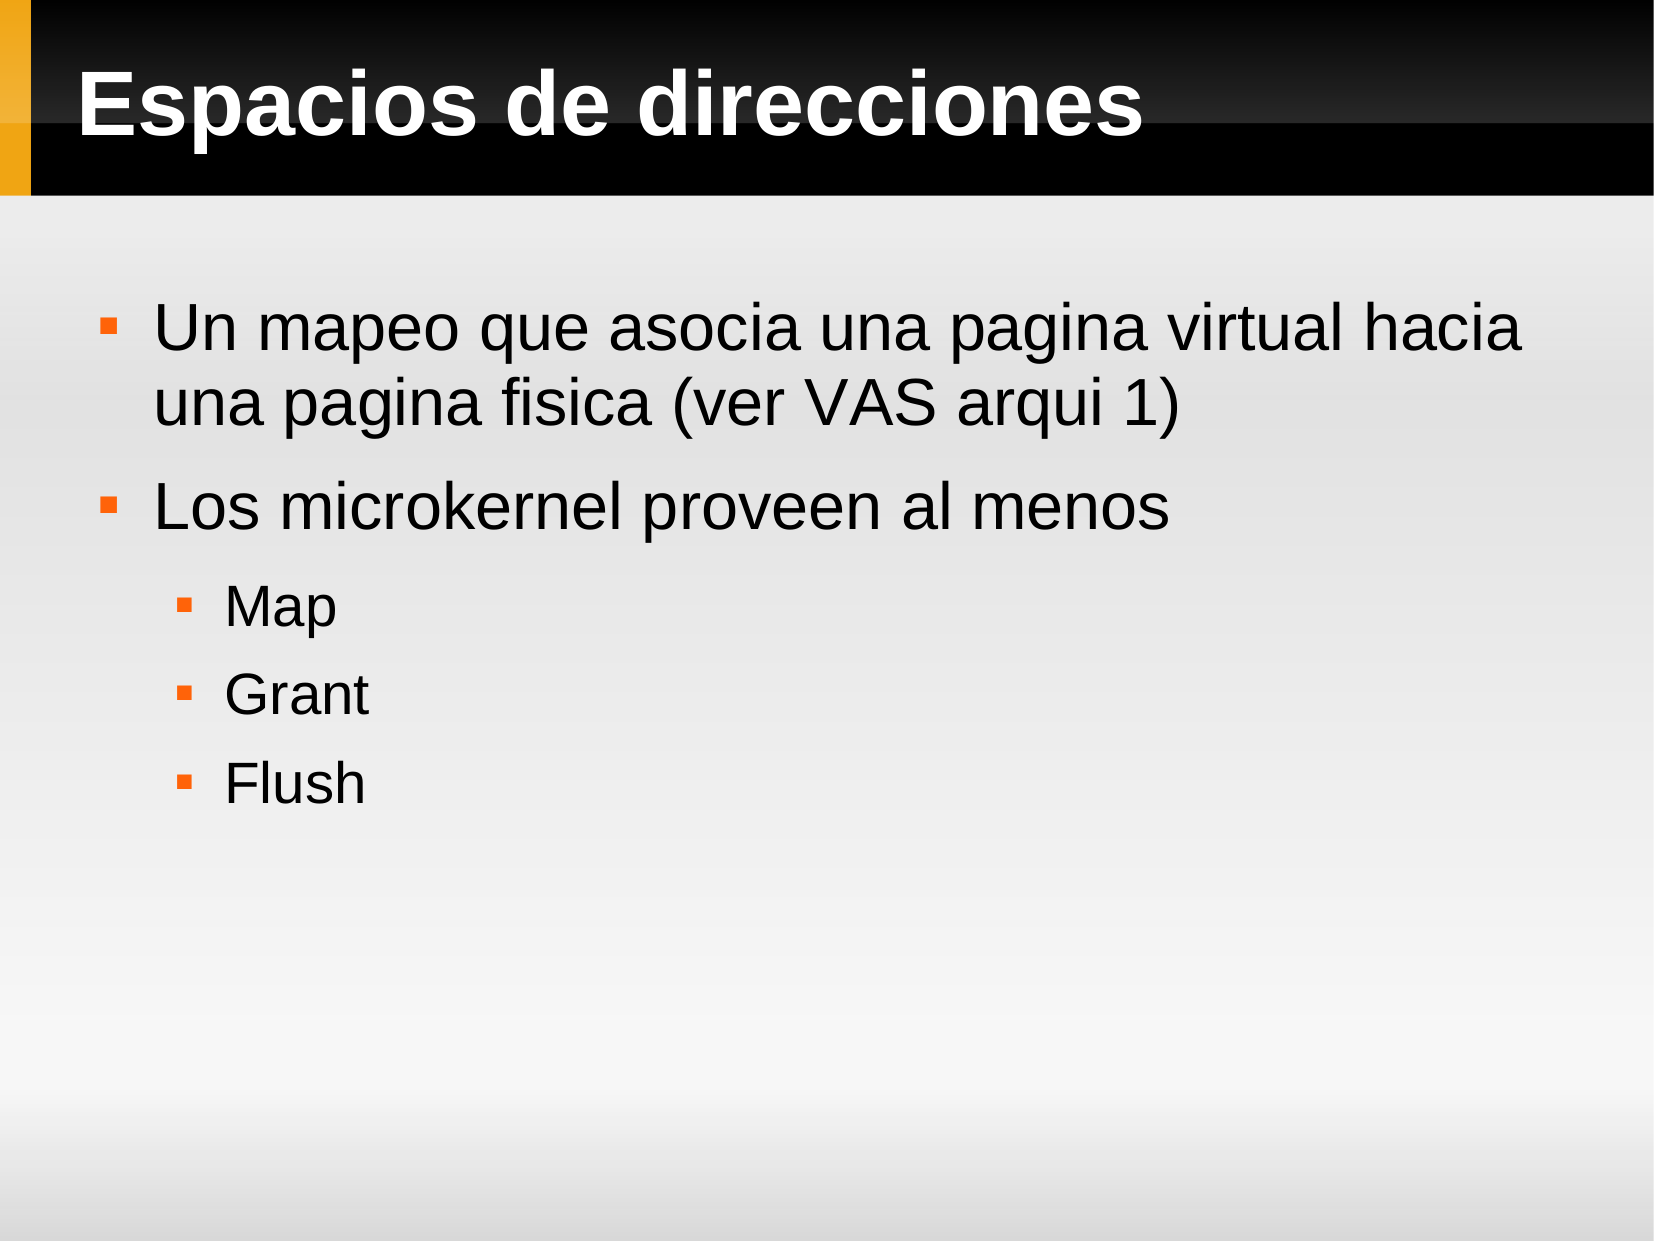

# Espacios de direcciones
Un mapeo que asocia una pagina virtual hacia una pagina fisica (ver VAS arqui 1)
Los microkernel proveen al menos
Map
Grant
Flush